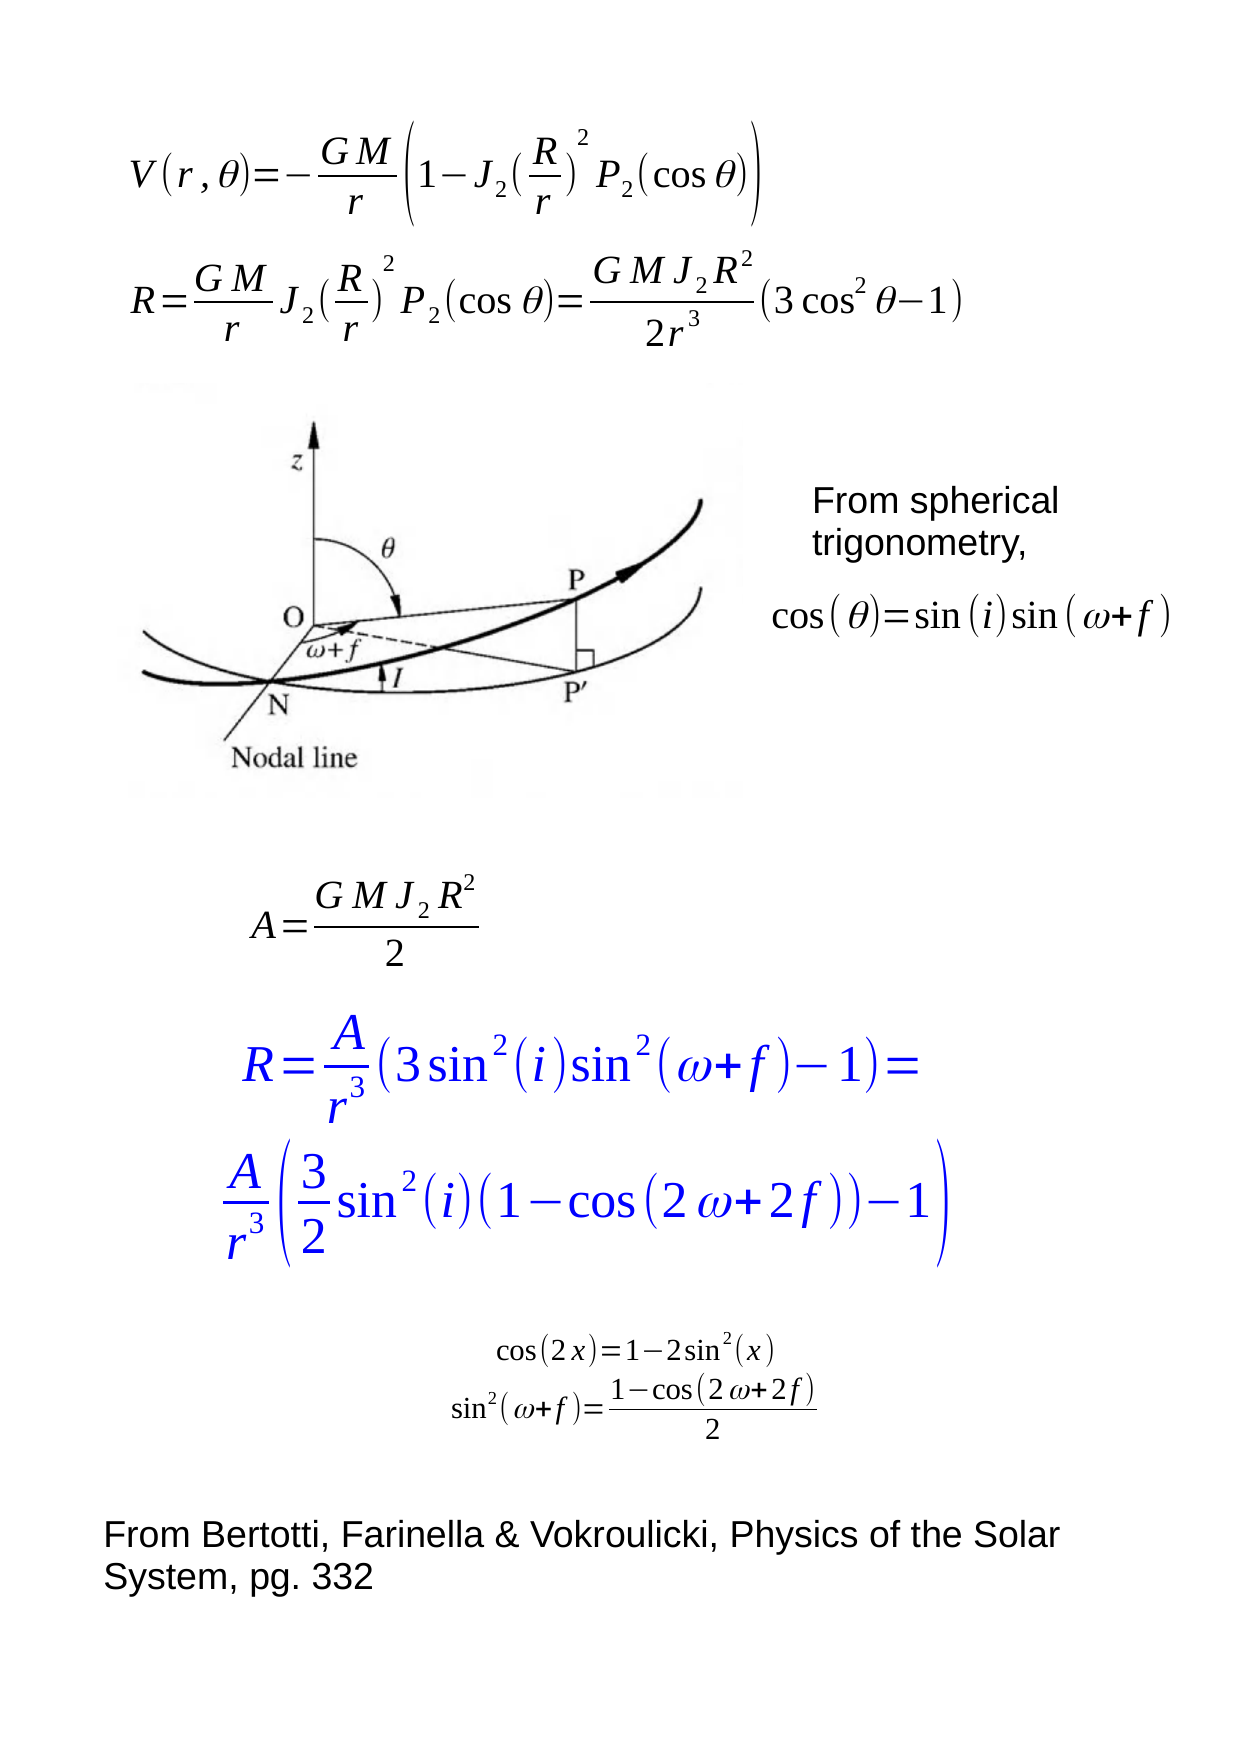

From spherical trigonometry,
From Bertotti, Farinella & Vokroulicki, Physics of the Solar System, pg. 332